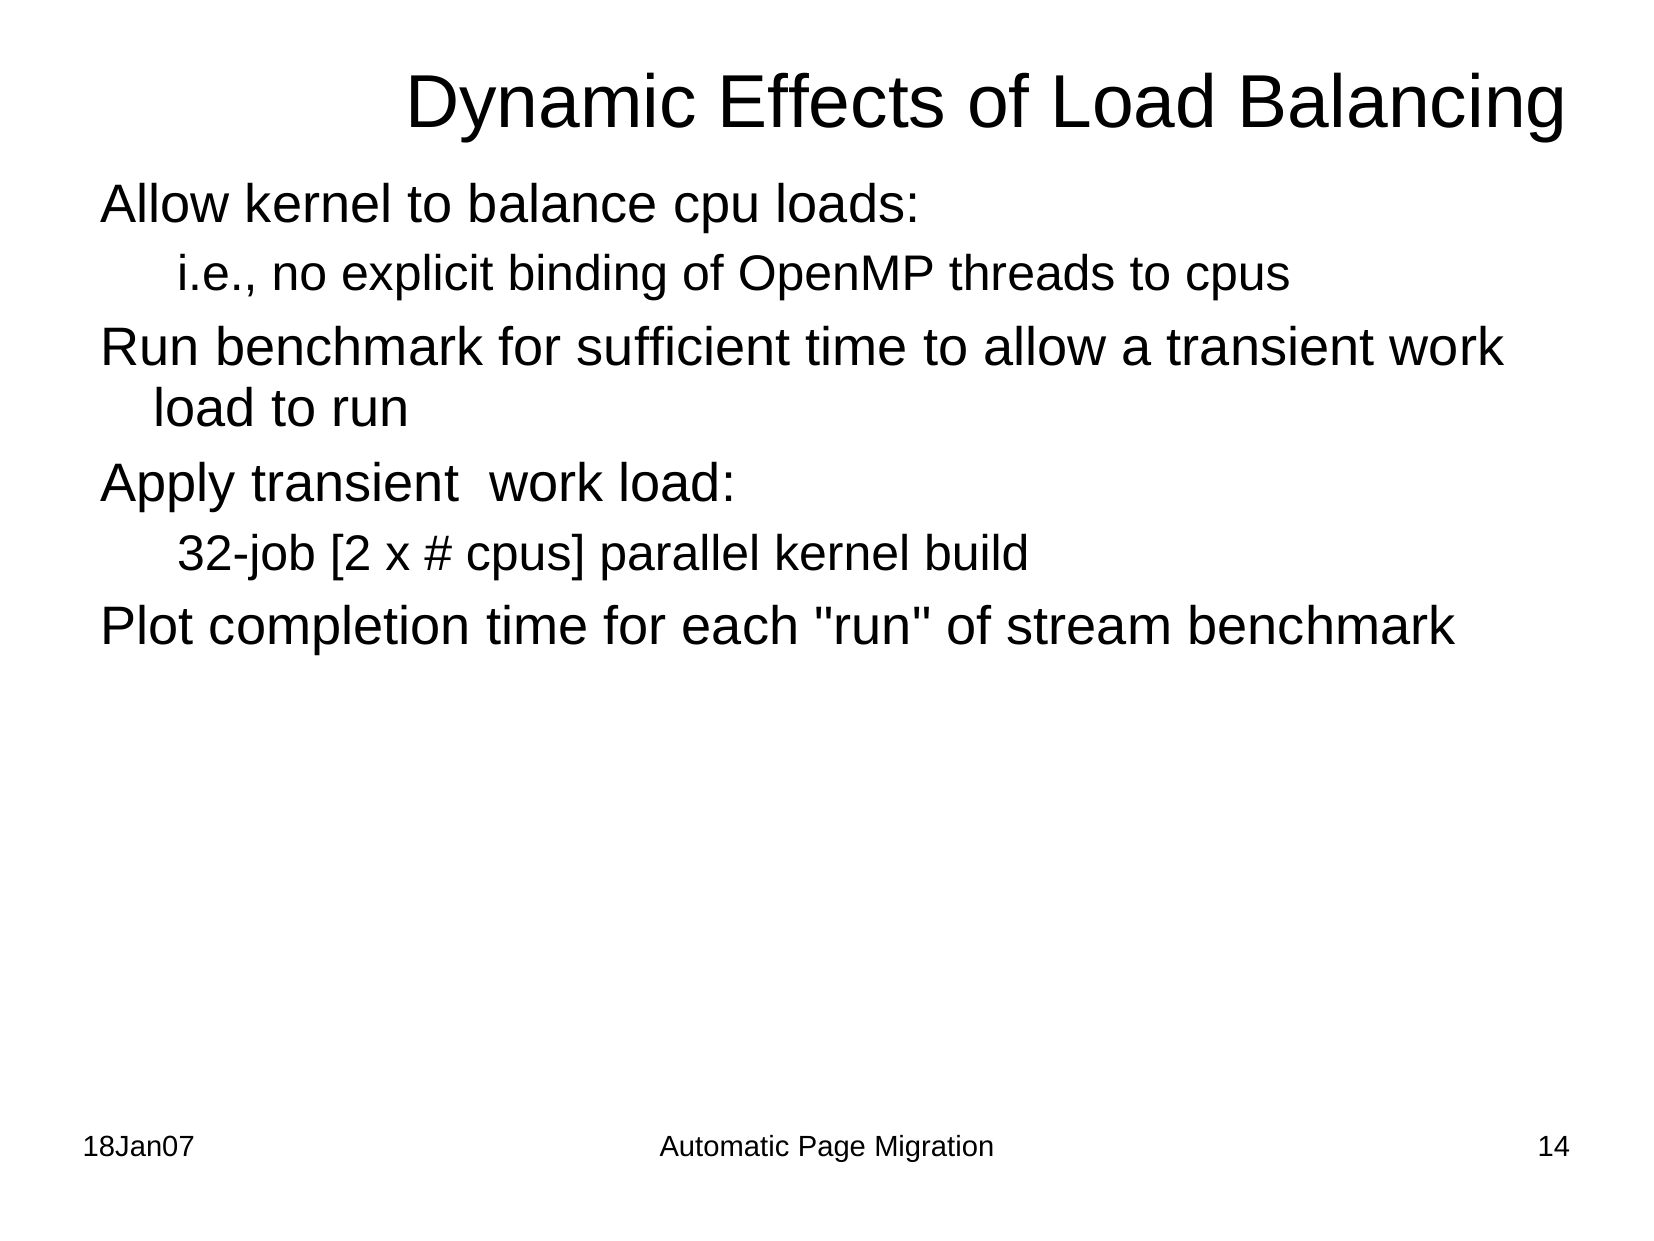

# Dynamic Effects of Load Balancing
Allow kernel to balance cpu loads:
i.e., no explicit binding of OpenMP threads to cpus
Run benchmark for sufficient time to allow a transient work load to run
Apply transient work load:
32-job [2 x # cpus] parallel kernel build
Plot completion time for each "run" of stream benchmark
18Jan07
Automatic Page Migration
14